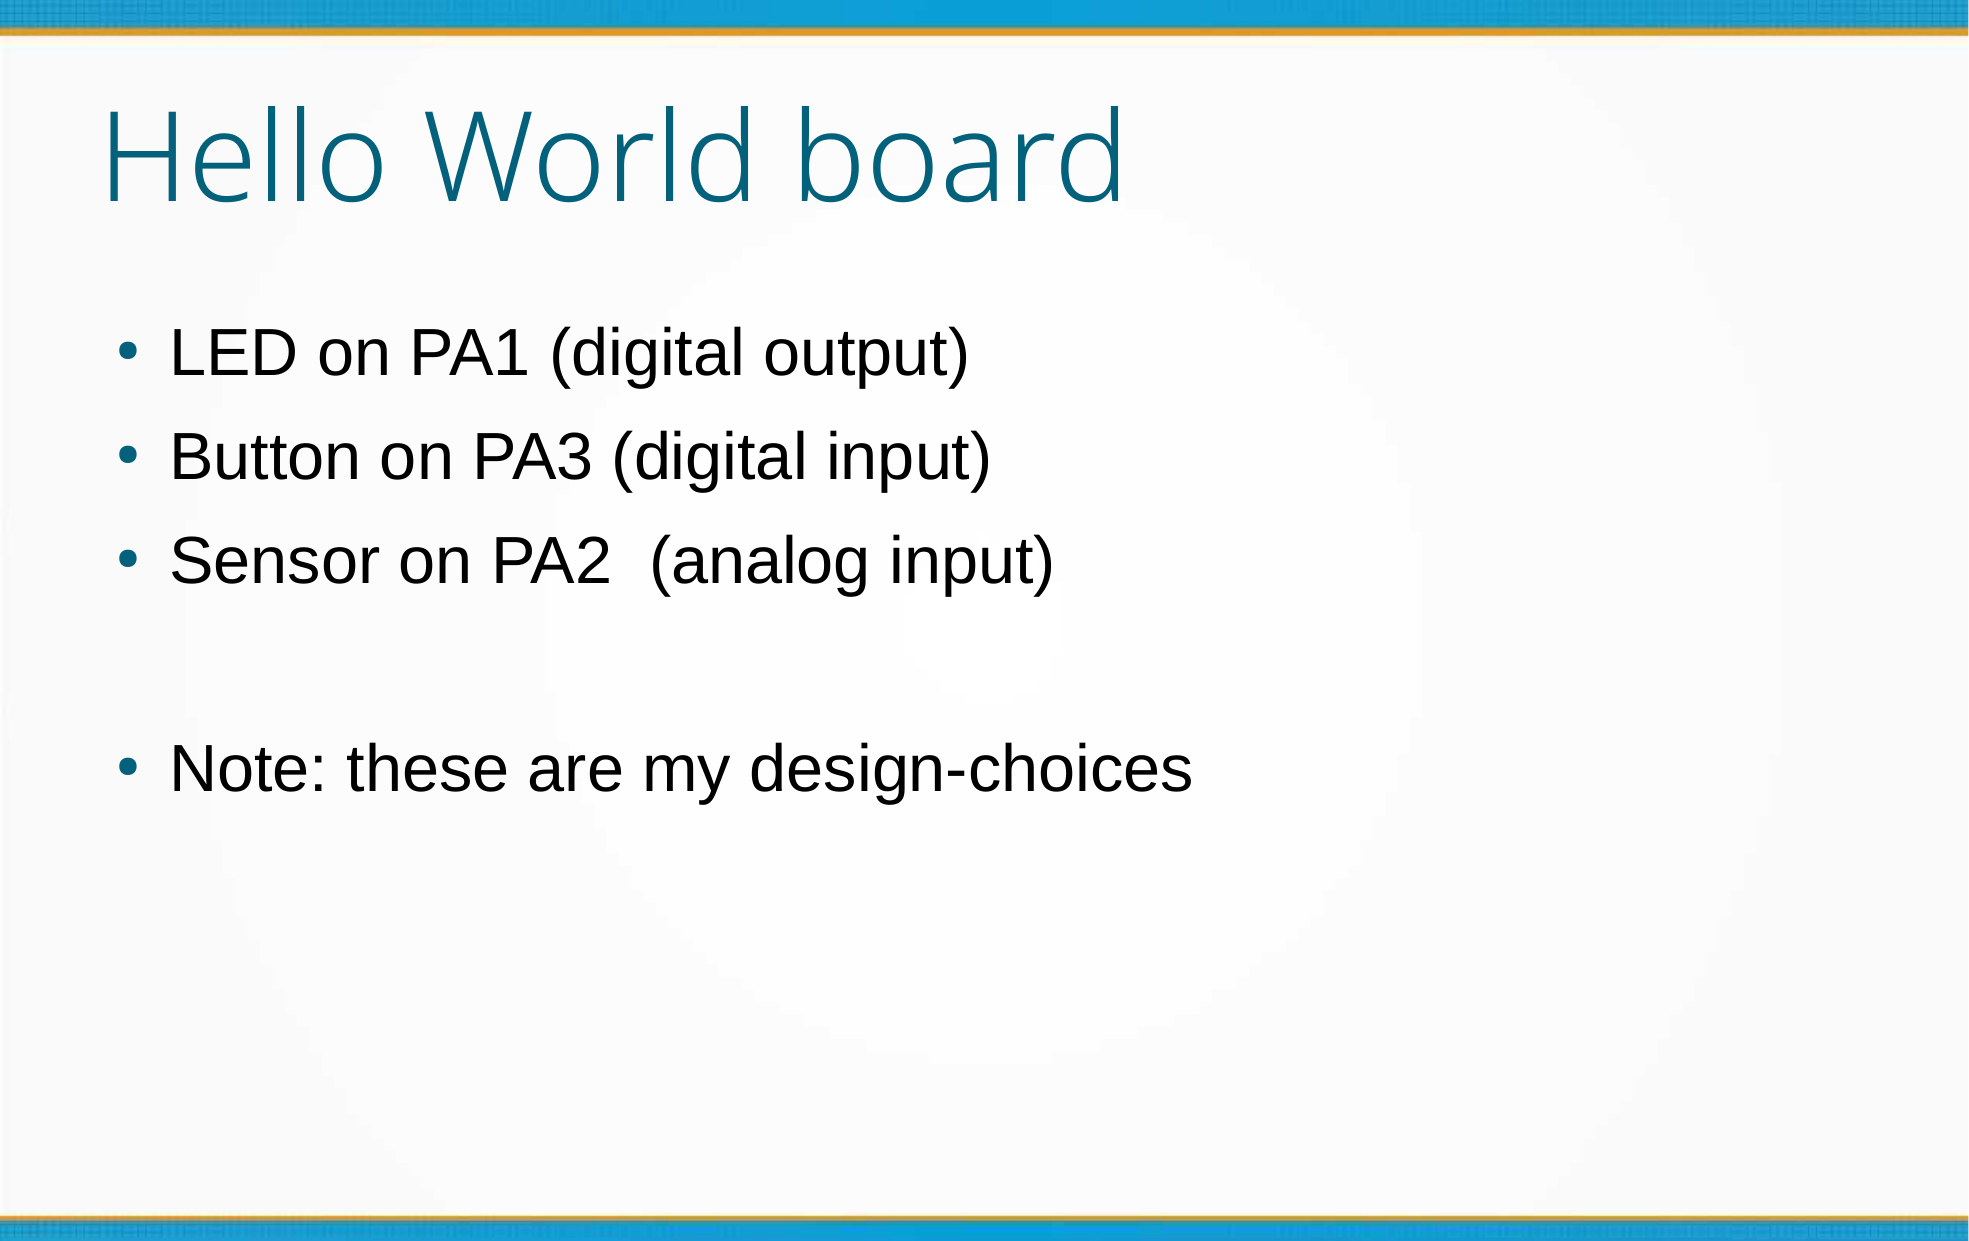

# Hello World board
LED on PA1 (digital output)
Button on PA3 (digital input)
Sensor on PA2 (analog input)
Note: these are my design-choices